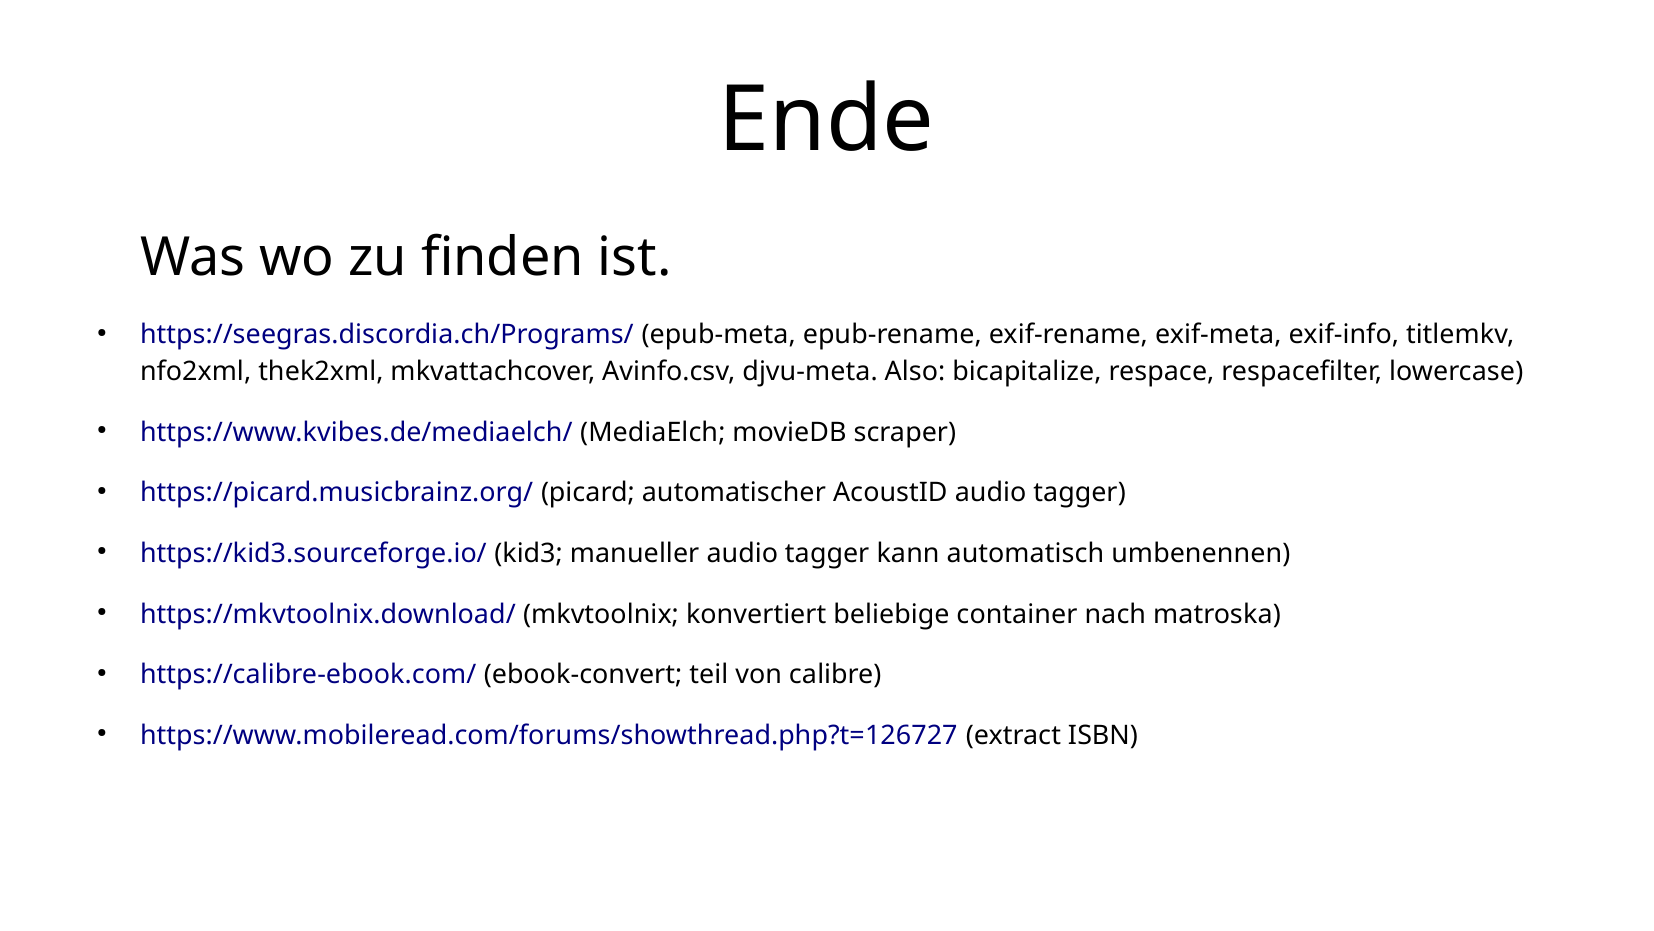

# Ende
Was wo zu finden ist.
https://seegras.discordia.ch/Programs/ (epub-meta, epub-rename, exif-rename, exif-meta, exif-info, titlemkv, nfo2xml, thek2xml, mkvattachcover, Avinfo.csv, djvu-meta. Also: bicapitalize, respace, respacefilter, lowercase)
https://www.kvibes.de/mediaelch/ (MediaElch; movieDB scraper)
https://picard.musicbrainz.org/ (picard; automatischer AcoustID audio tagger)
https://kid3.sourceforge.io/ (kid3; manueller audio tagger kann automatisch umbenennen)
https://mkvtoolnix.download/ (mkvtoolnix; konvertiert beliebige container nach matroska)
https://calibre-ebook.com/ (ebook-convert; teil von calibre)
https://www.mobileread.com/forums/showthread.php?t=126727 (extract ISBN)